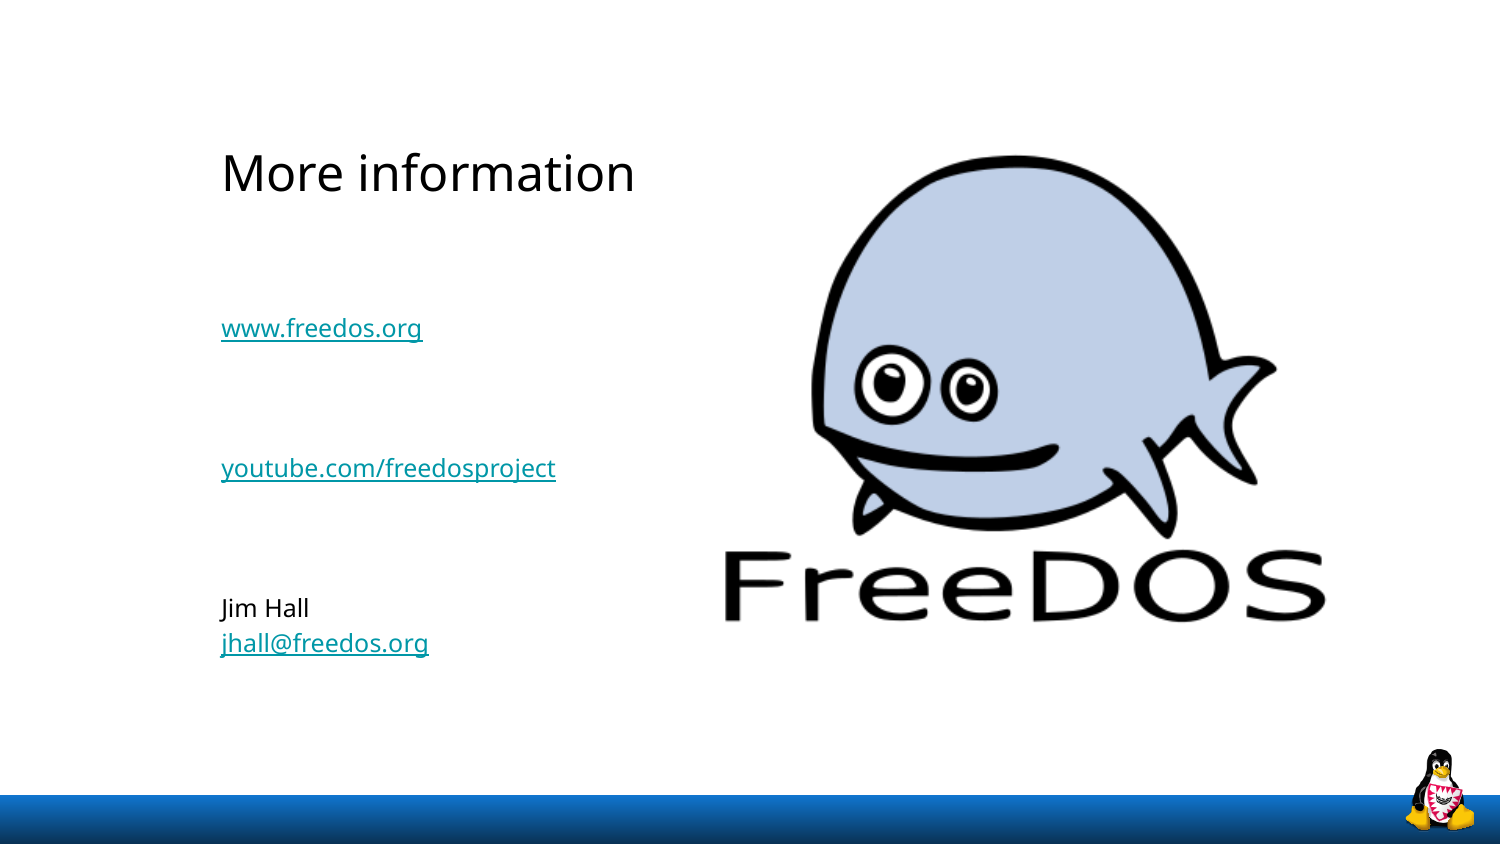

# More information
www.freedos.org
youtube.com/freedosproject
Jim Hall
jhall@freedos.org